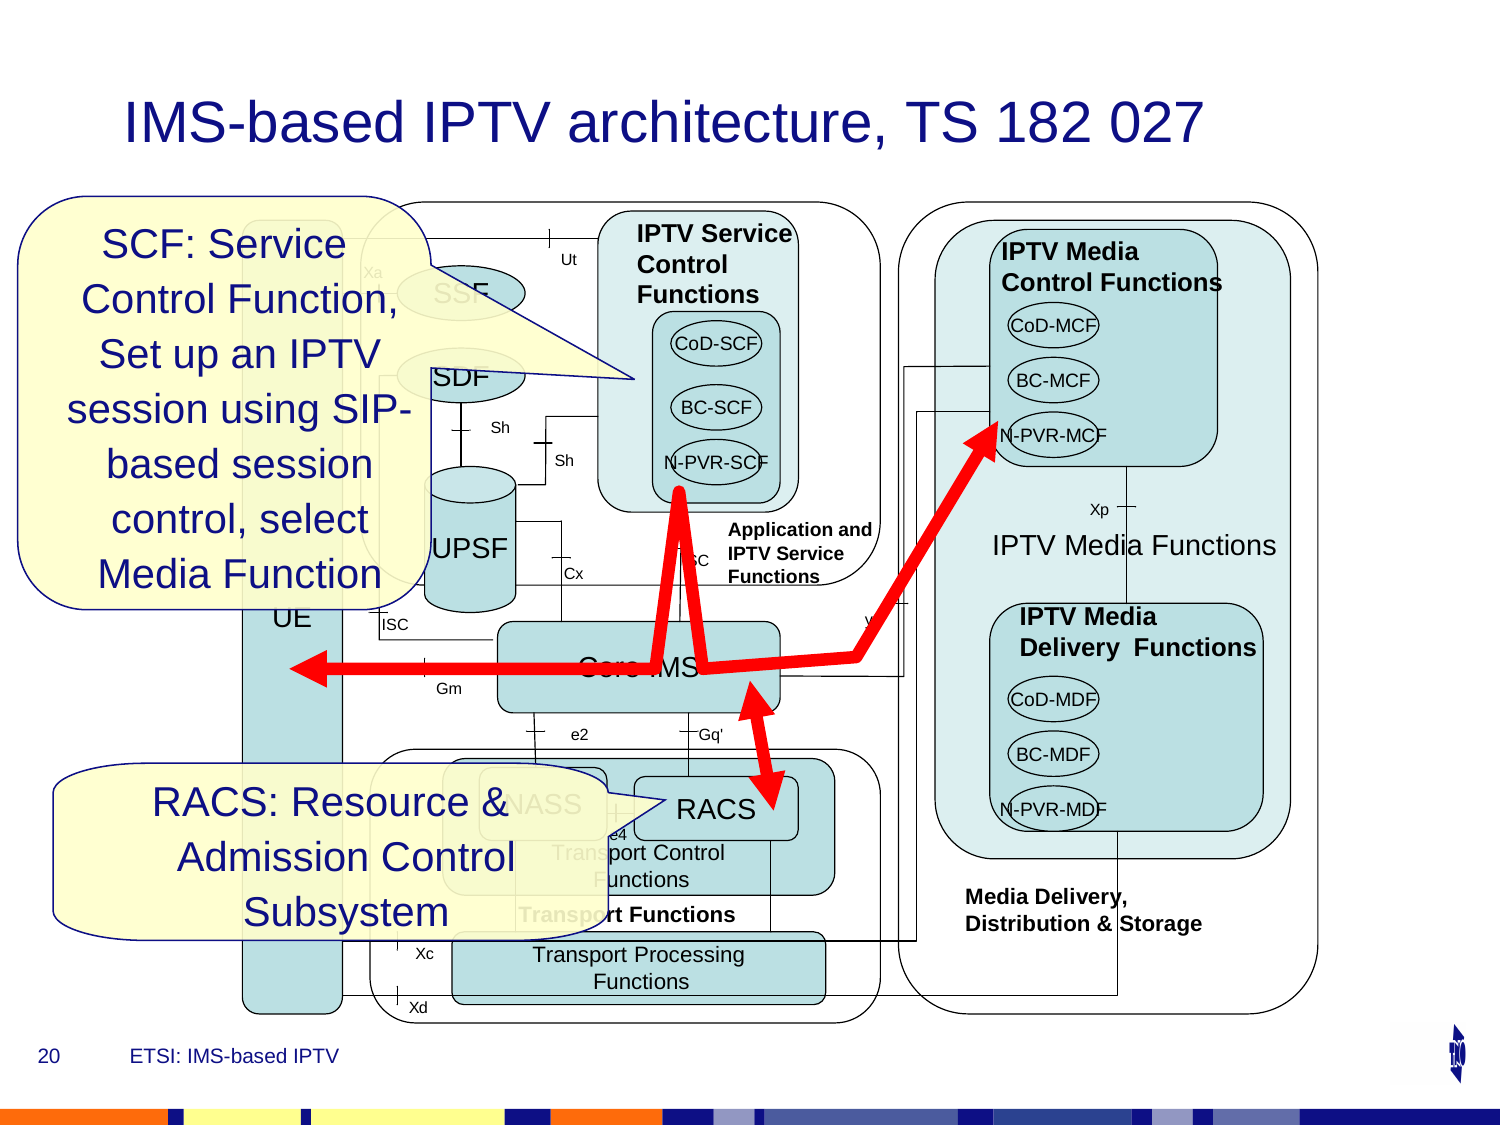

# IMS-based IPTV architecture, TS 182 027
SCF: Service Control Function, Set up an IPTV session using SIP-based session control, select Media Function
RACS: Resource & Admission Control Subsystem
20
ETSI: IMS-based IPTV